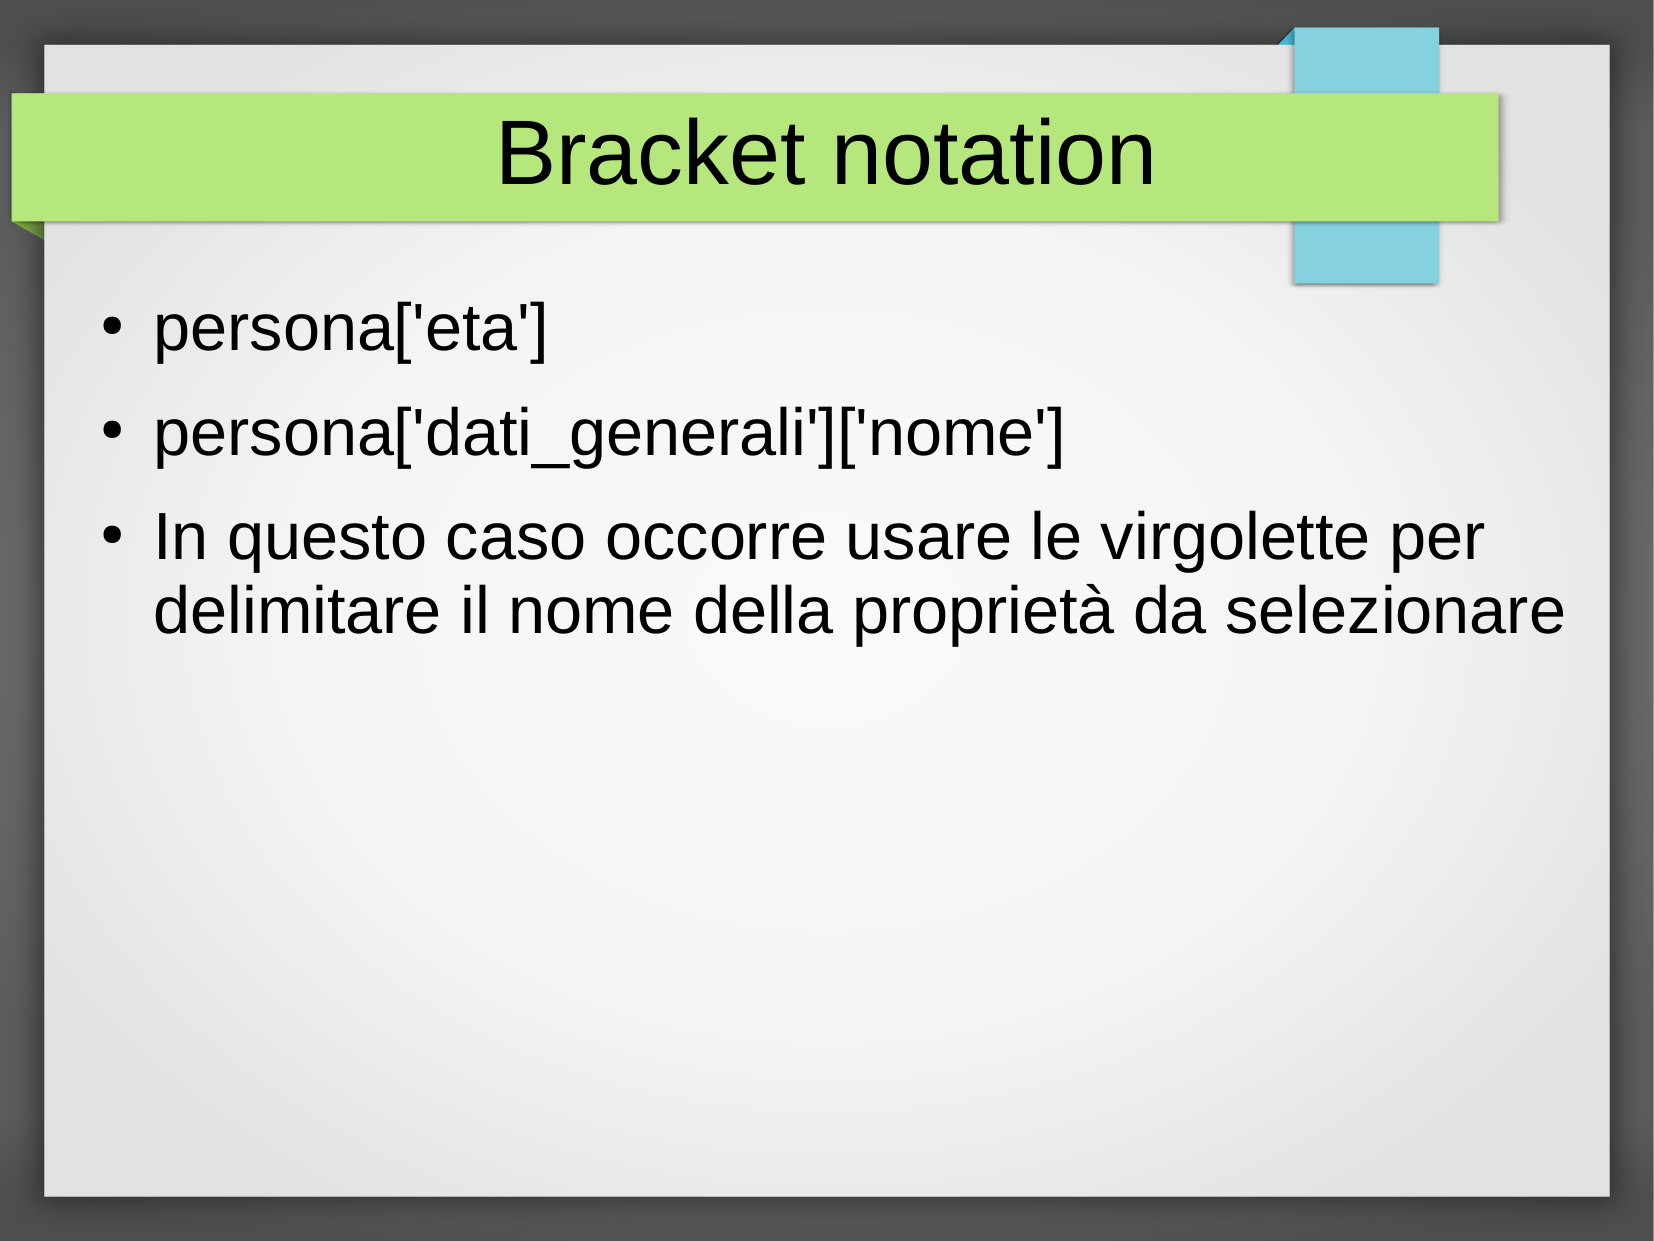

# Bracket notation
persona['eta']
persona['dati_generali']['nome']
In questo caso occorre usare le virgolette per delimitare il nome della proprietà da selezionare